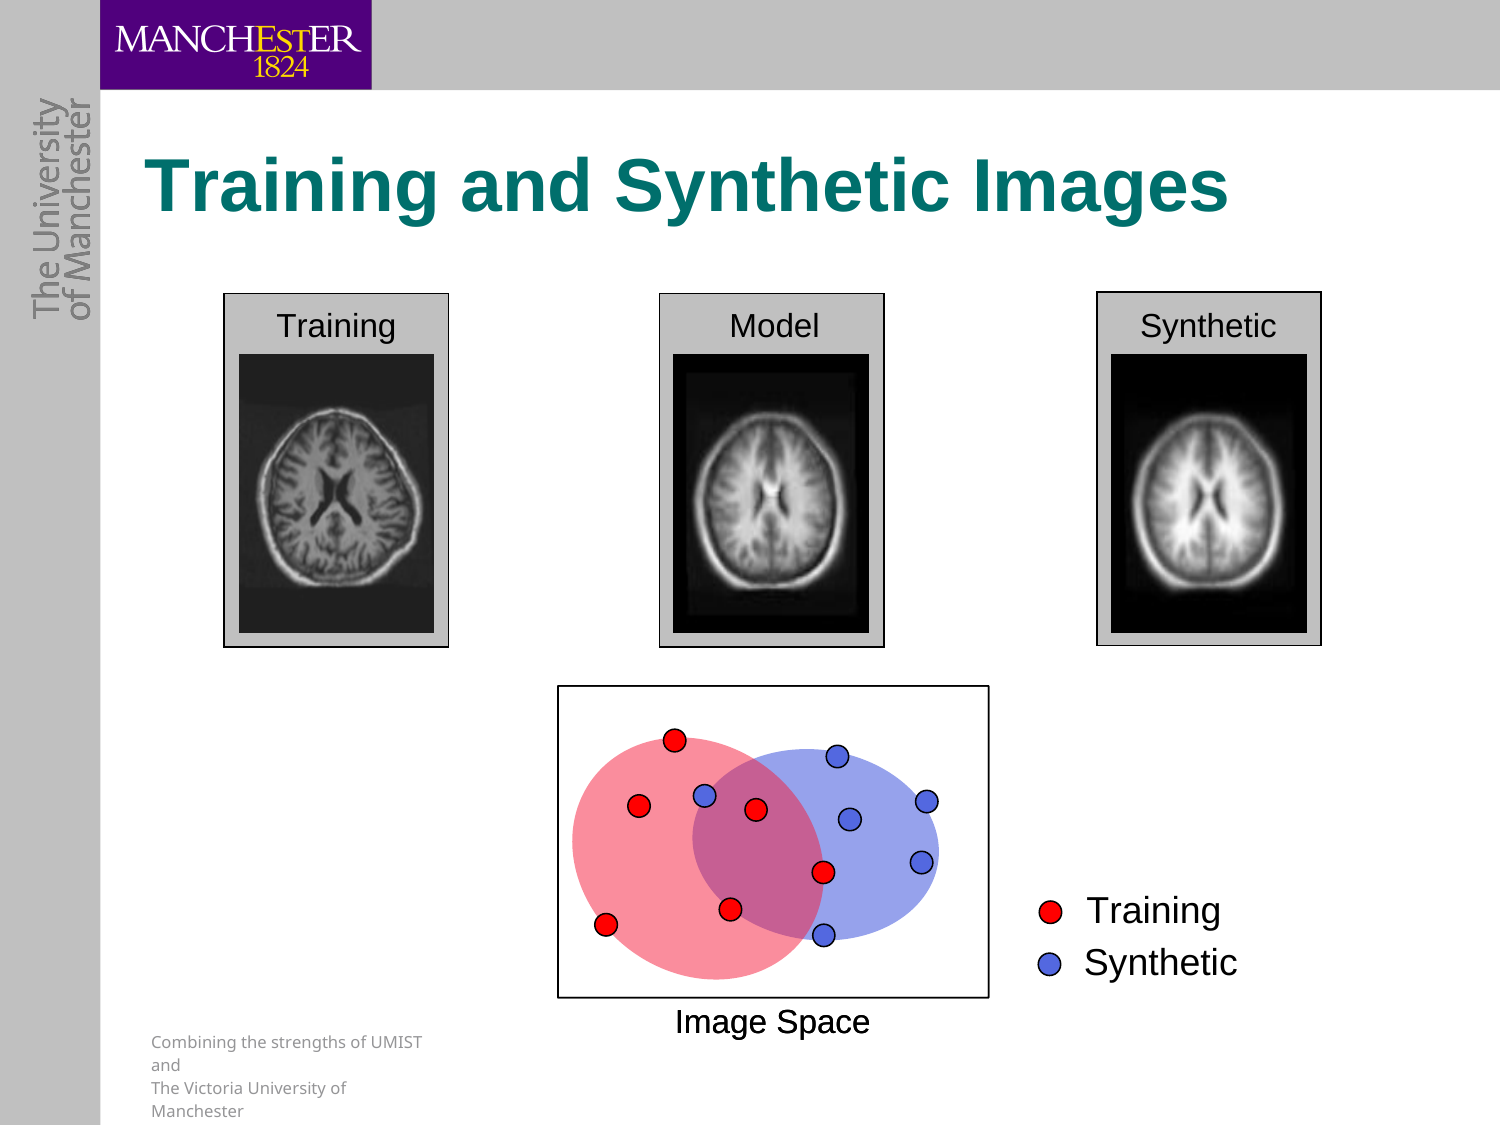

# Training and Synthetic Images
Training
Model
Synthetic
Training
Synthetic
Image Space
Image Space